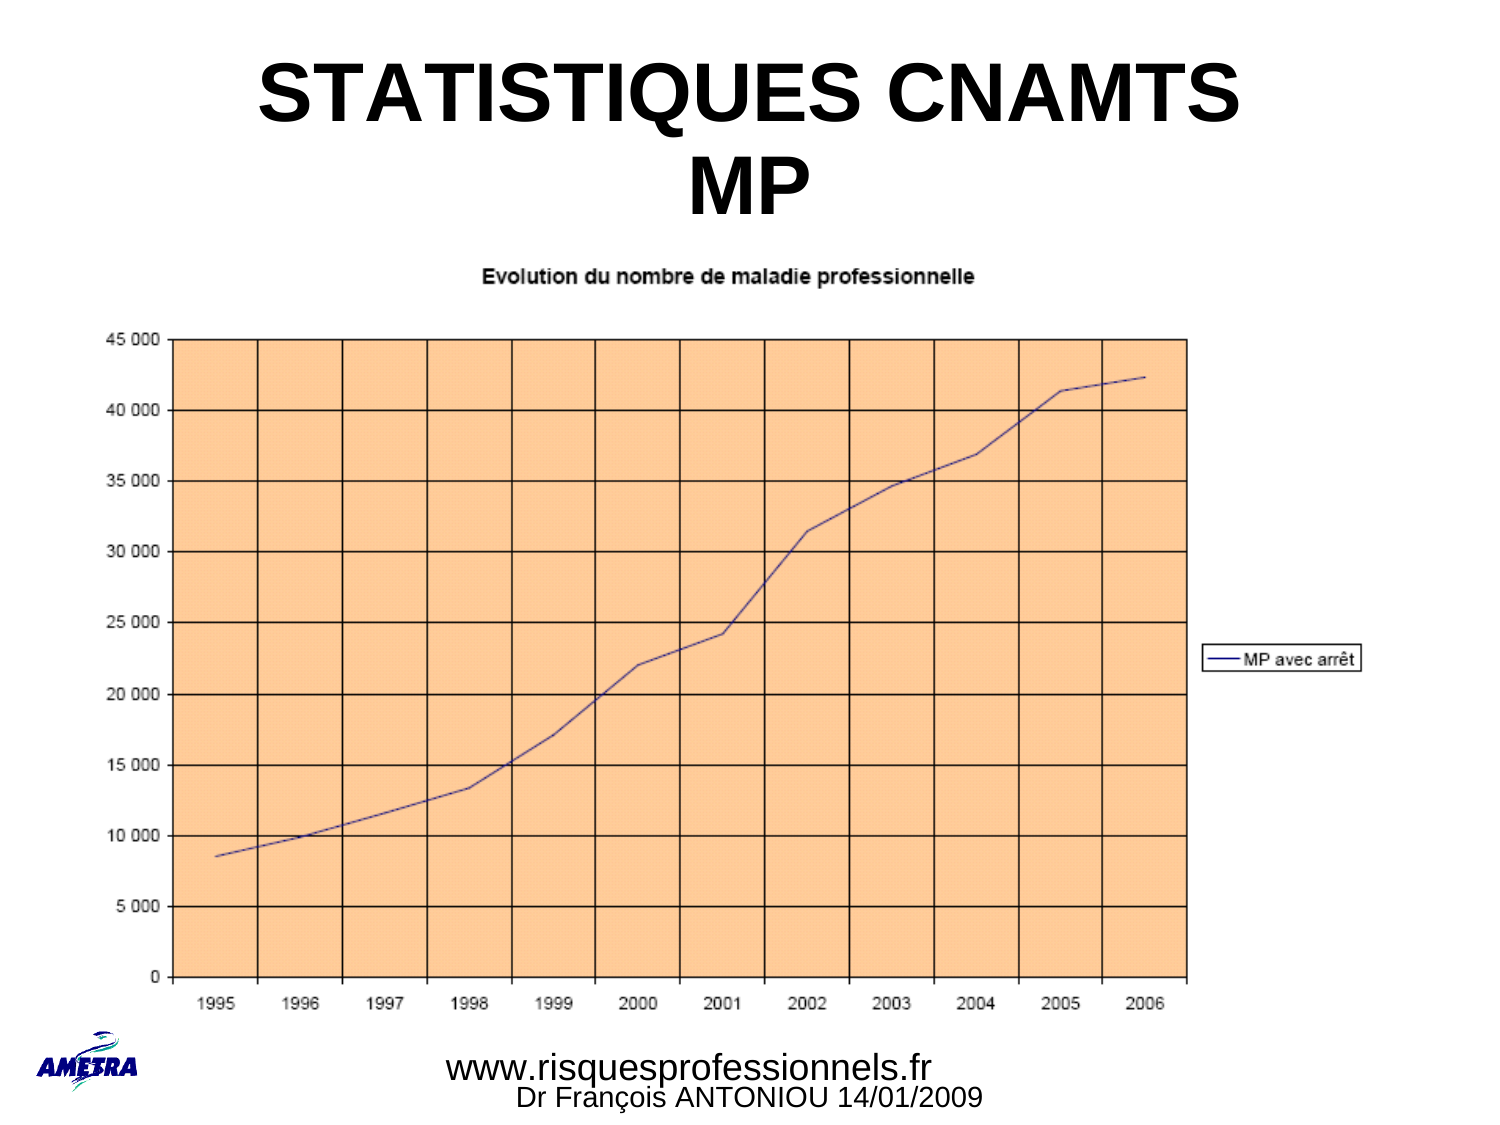

# STATISTIQUES CNAMTS MP
www.risquesprofessionnels.fr
Dr François ANTONIOU 14/01/2009